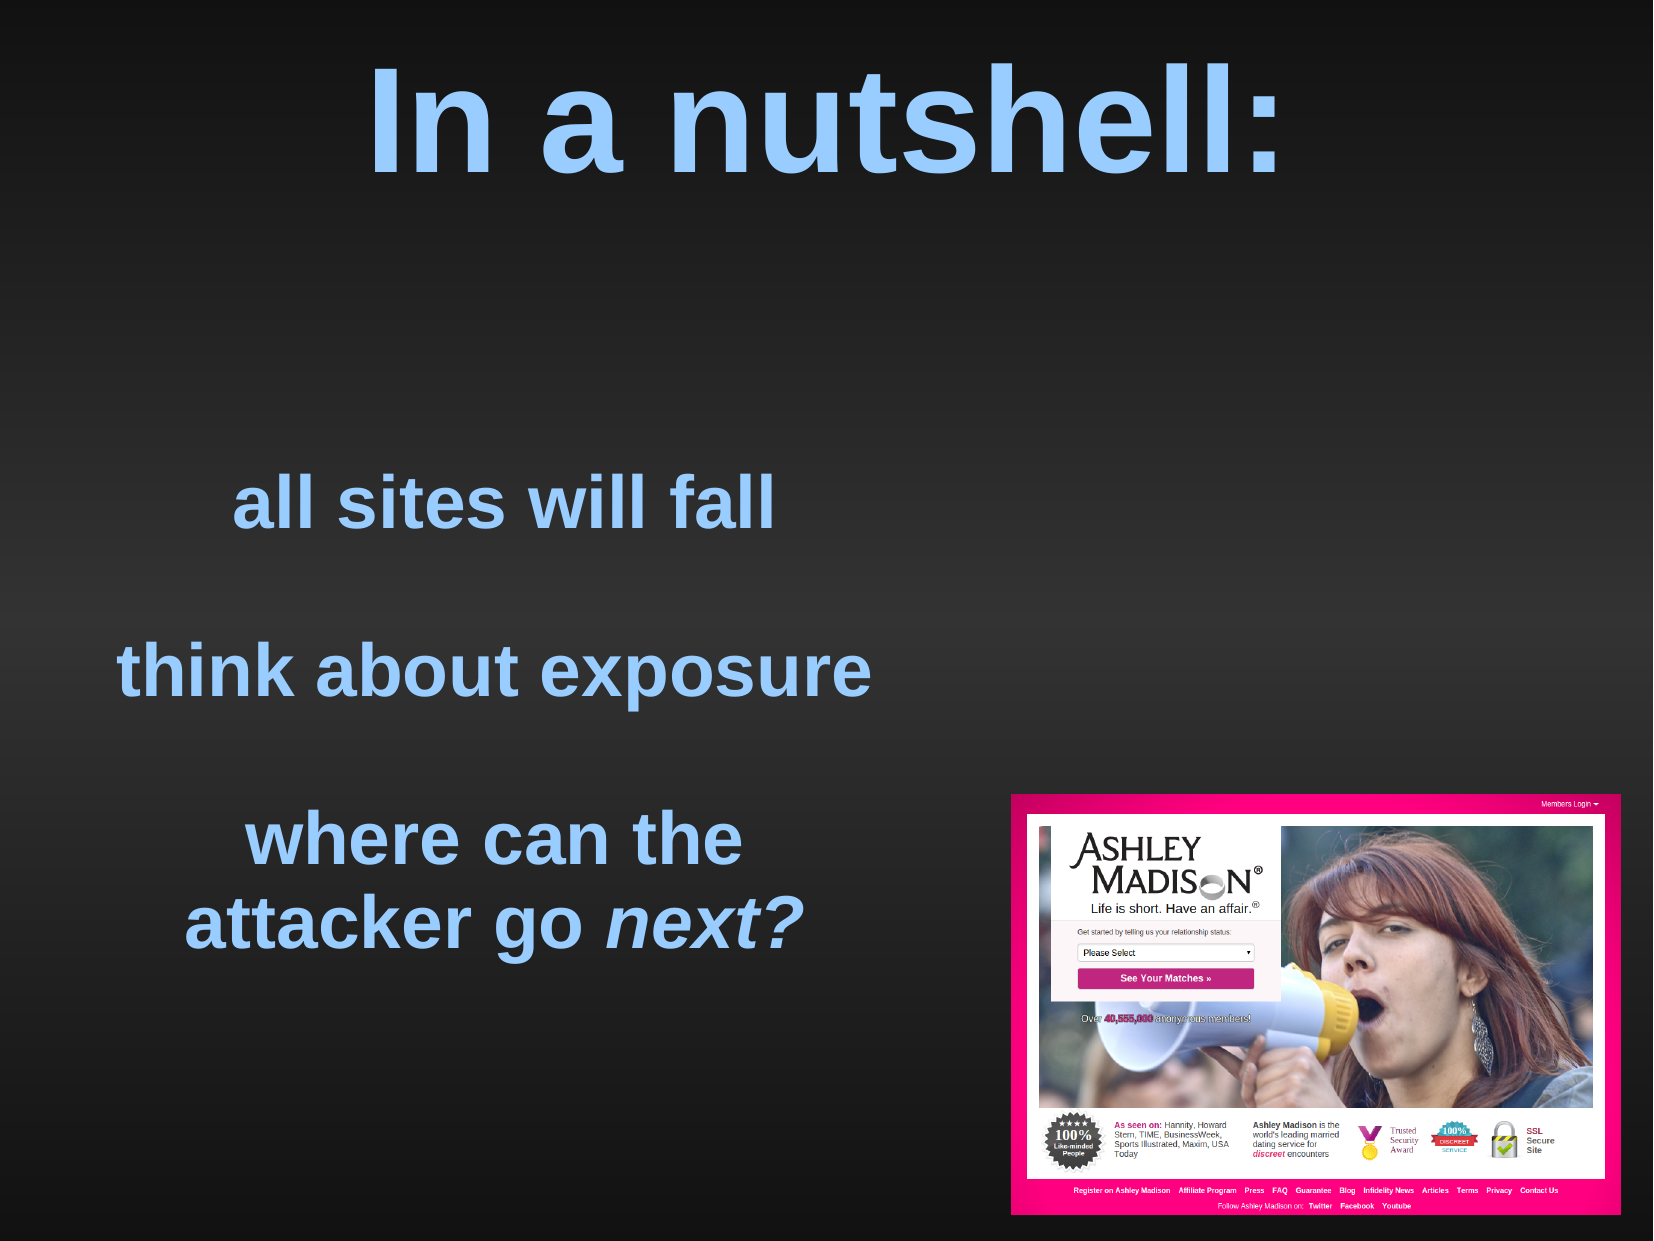

# In a nutshell:
 all sites will fall
think about exposure
where can the
attacker go next?